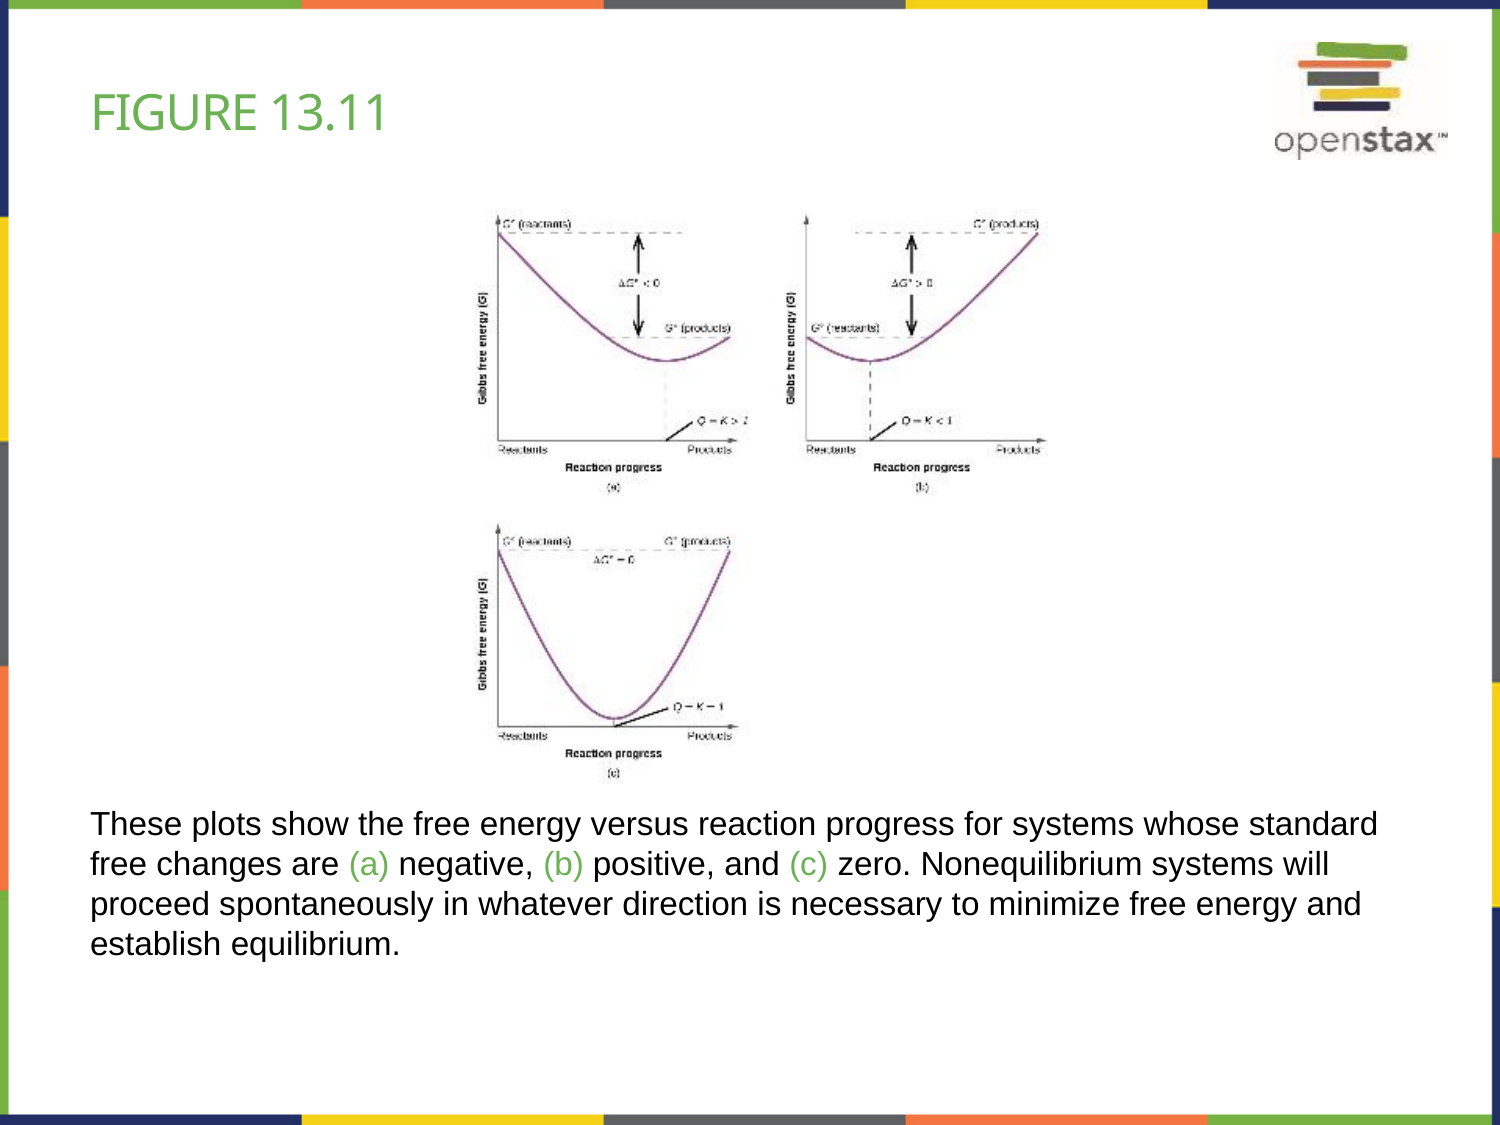

# Figure 13.11
These plots show the free energy versus reaction progress for systems whose standard free changes are (a) negative, (b) positive, and (c) zero. Nonequilibrium systems will proceed spontaneously in whatever direction is necessary to minimize free energy and establish equilibrium.